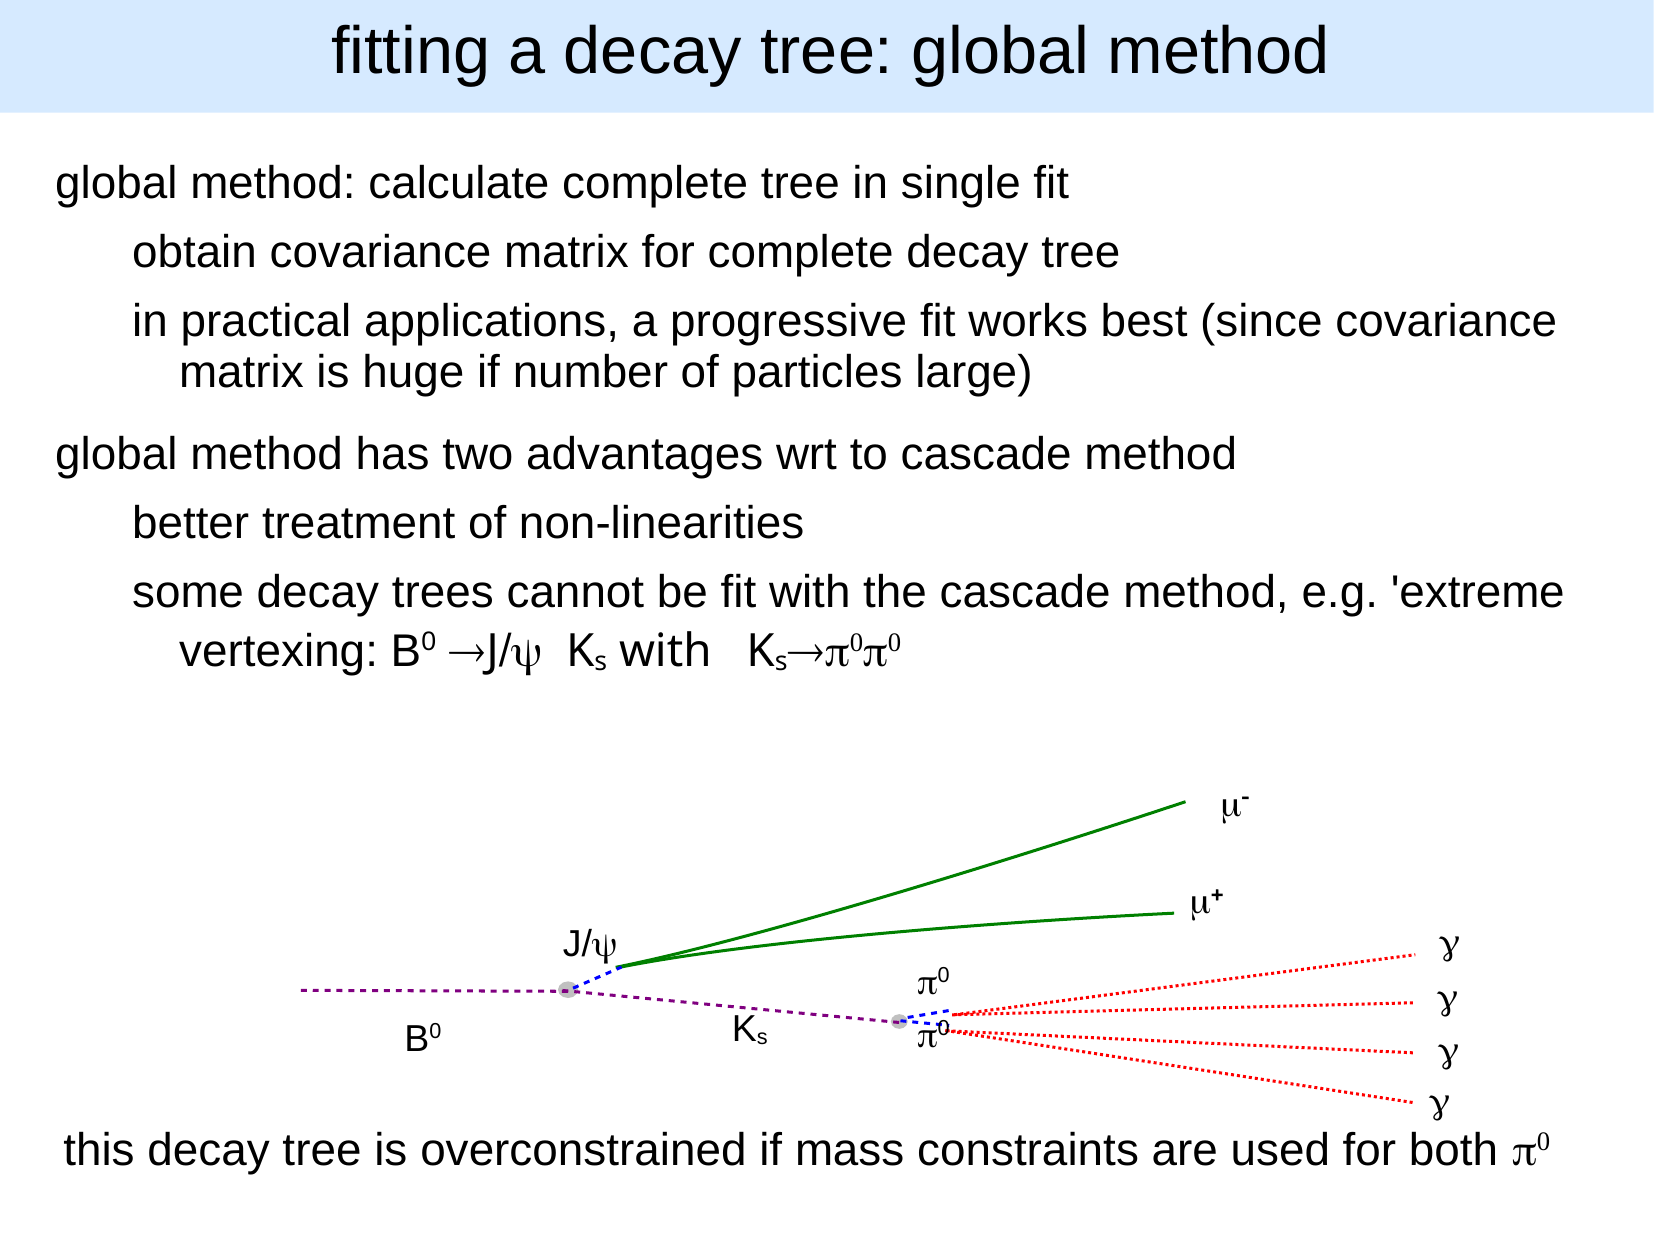

# fitting a decay tree: global method
global method: calculate complete tree in single fit
obtain covariance matrix for complete decay tree
in practical applications, a progressive fit works best (since covariance matrix is huge if number of particles large)
global method has two advantages wrt to cascade method
better treatment of non-linearities
some decay trees cannot be fit with the cascade method, e.g. 'extreme vertexing: B0 J/ Ks with Ksp0p0
m-
m+
J/

p0

Ks
p0
B0


this decay tree is overconstrained if mass constraints are used for both p0